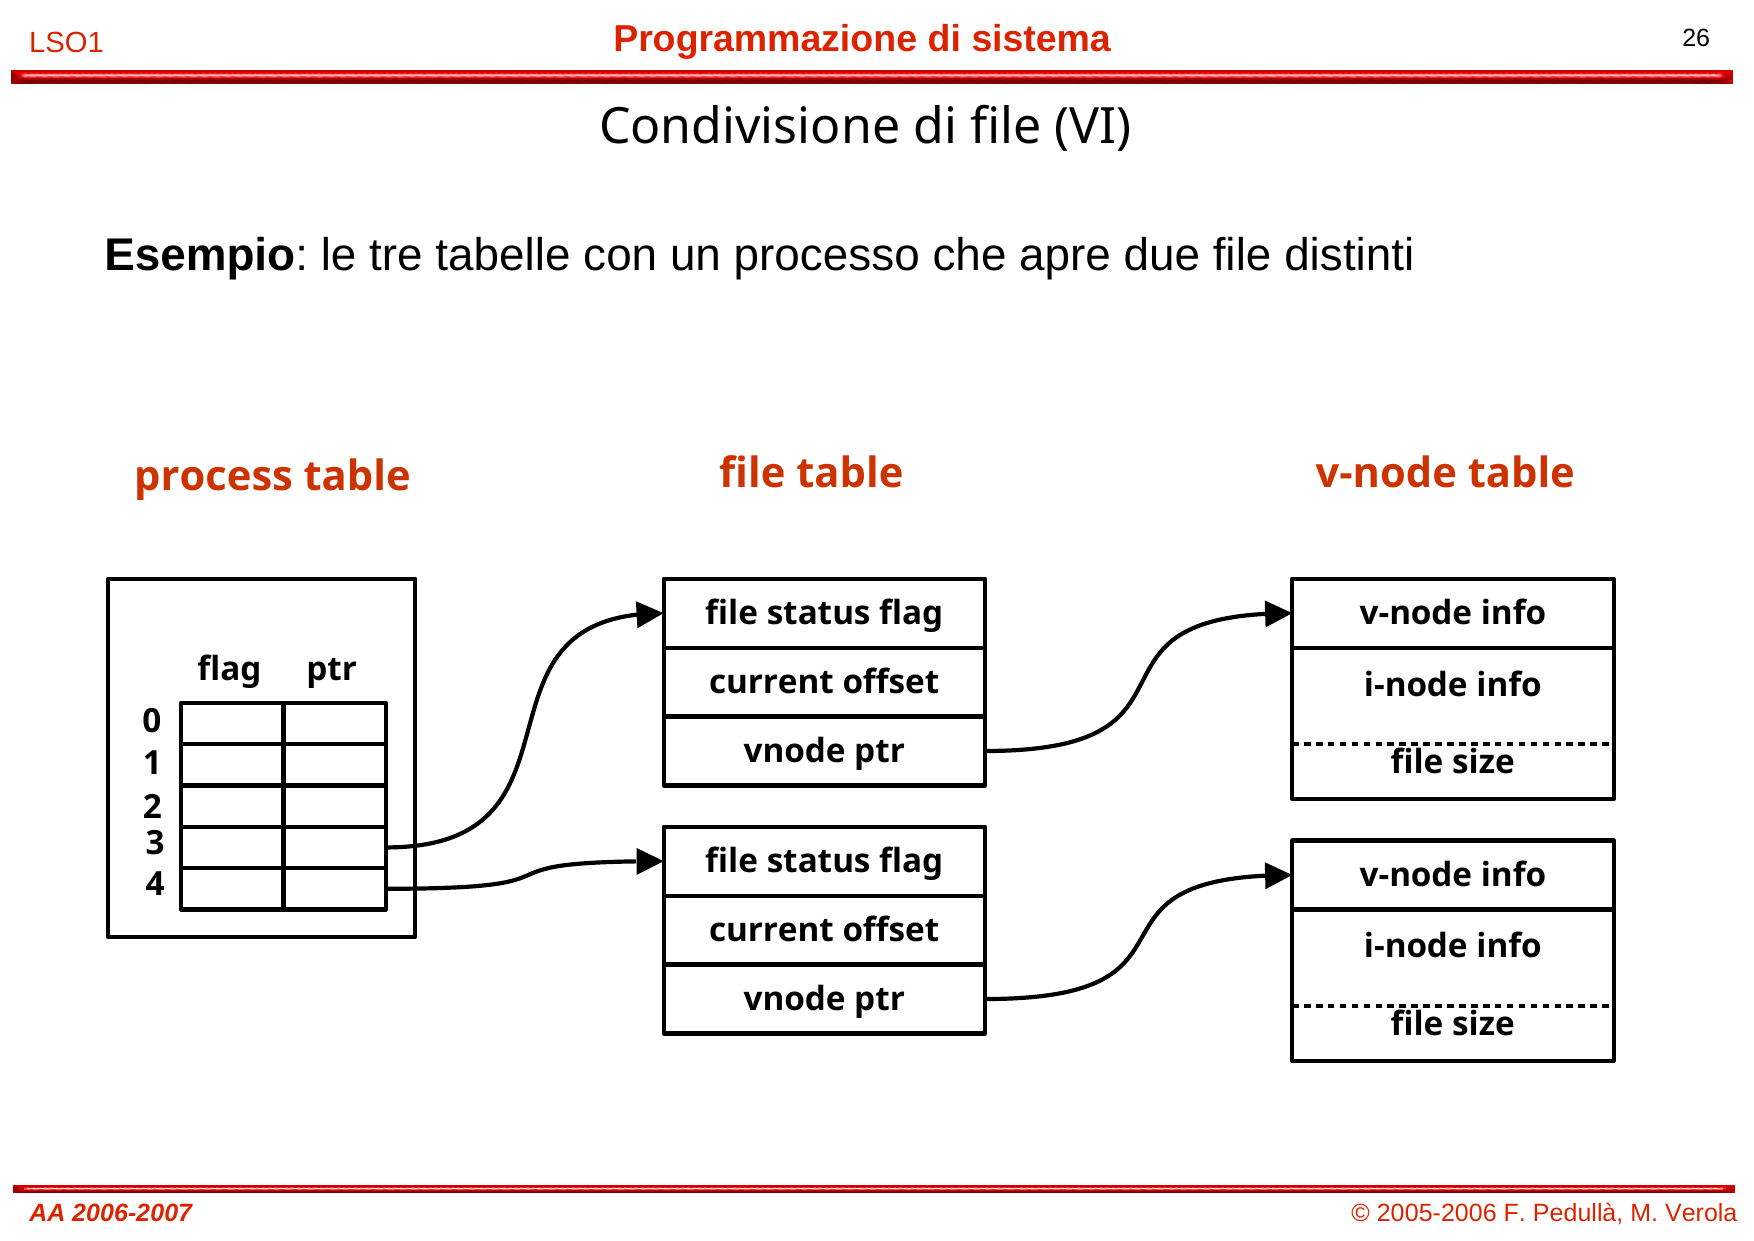

Condivisione di file (VI)
# Esempio: le tre tabelle con un processo che apre due file distinti
file table
v-node table
process table
file status flag
v-node info
flag
ptr
i-node info
file size
current offset
0
vnode ptr
1
2
3
file status flag
v-node info
4
current offset
i-node info
file size
vnode ptr